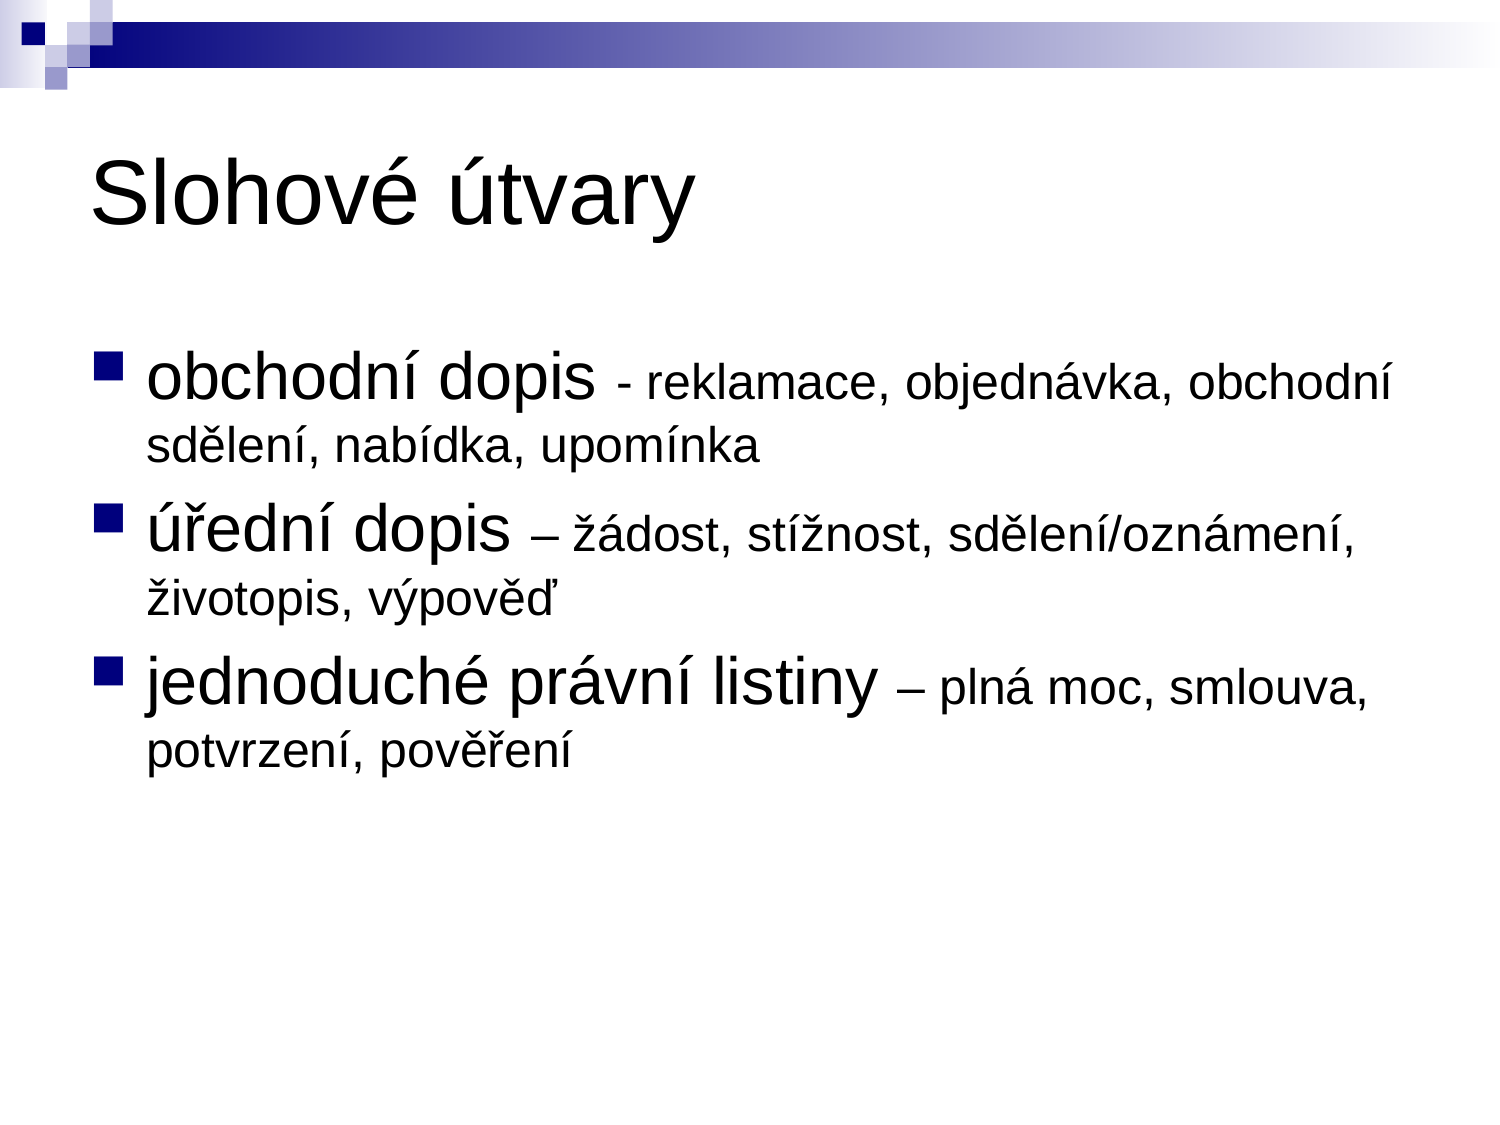

# Slohové útvary
obchodní dopis - reklamace, objednávka, obchodní sdělení, nabídka, upomínka
úřední dopis – žádost, stížnost, sdělení/oznámení, životopis, výpověď
jednoduché právní listiny – plná moc, smlouva, potvrzení, pověření